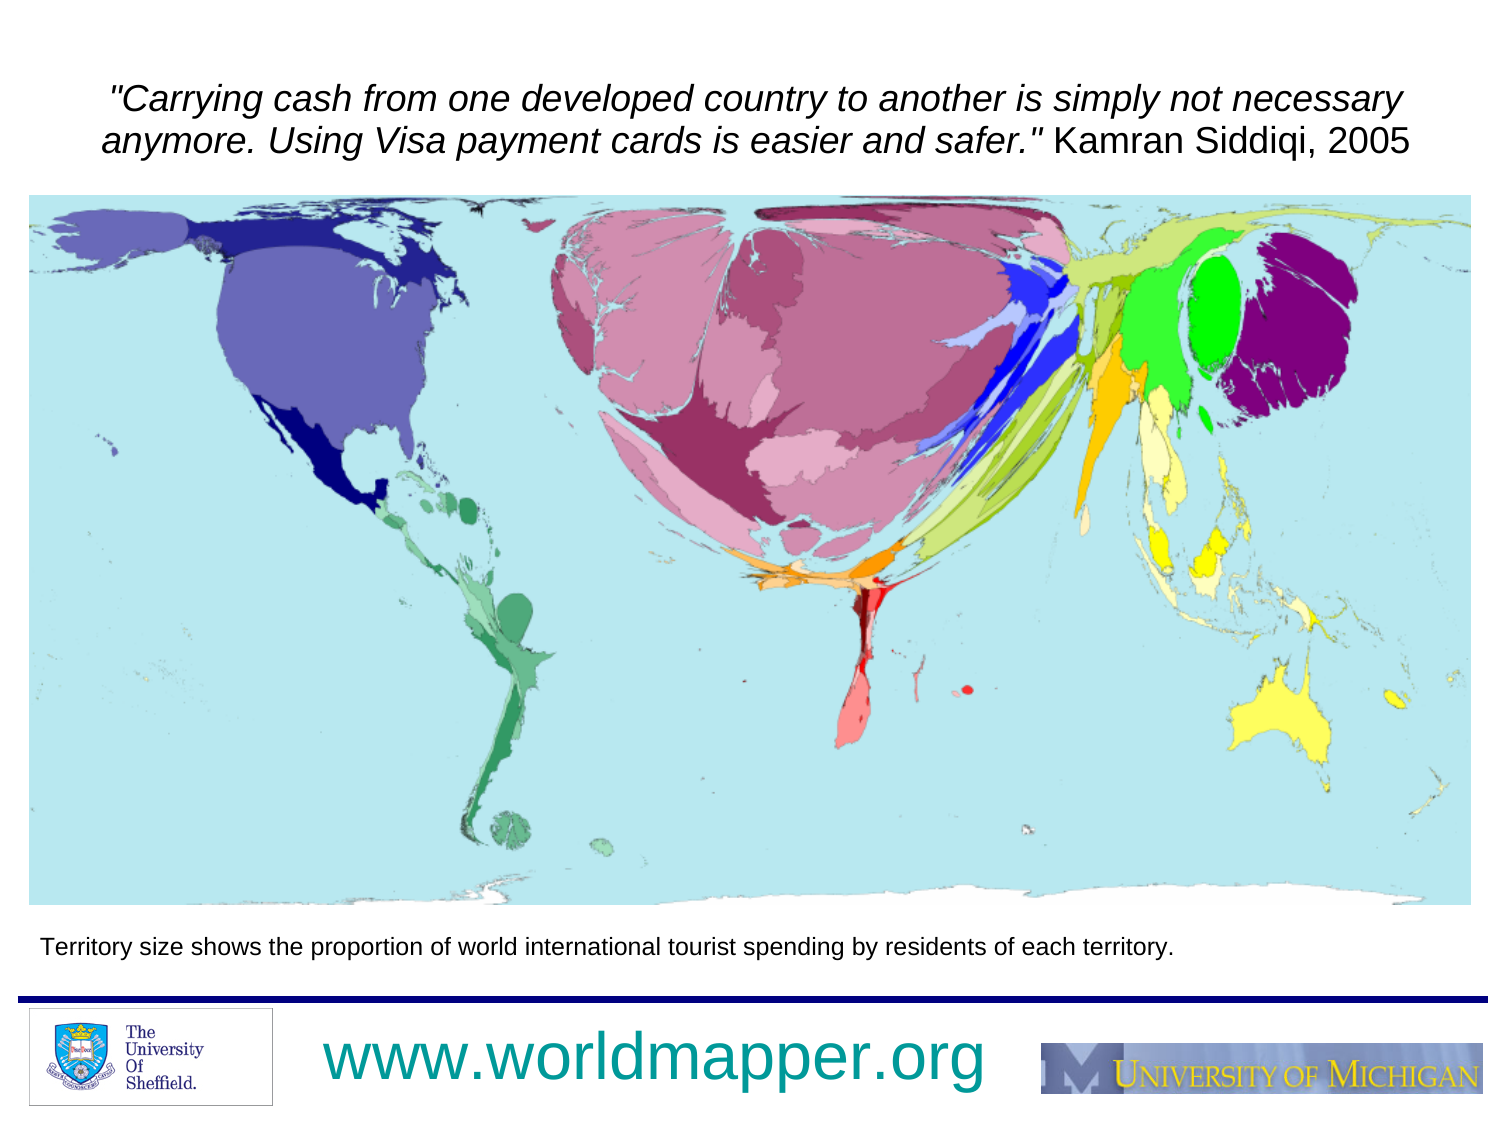

# "Carrying cash from one developed country to another is simply not necessary anymore. Using Visa payment cards is easier and safer." Kamran Siddiqi, 2005
Territory size shows the proportion of world international tourist spending by residents of each territory.